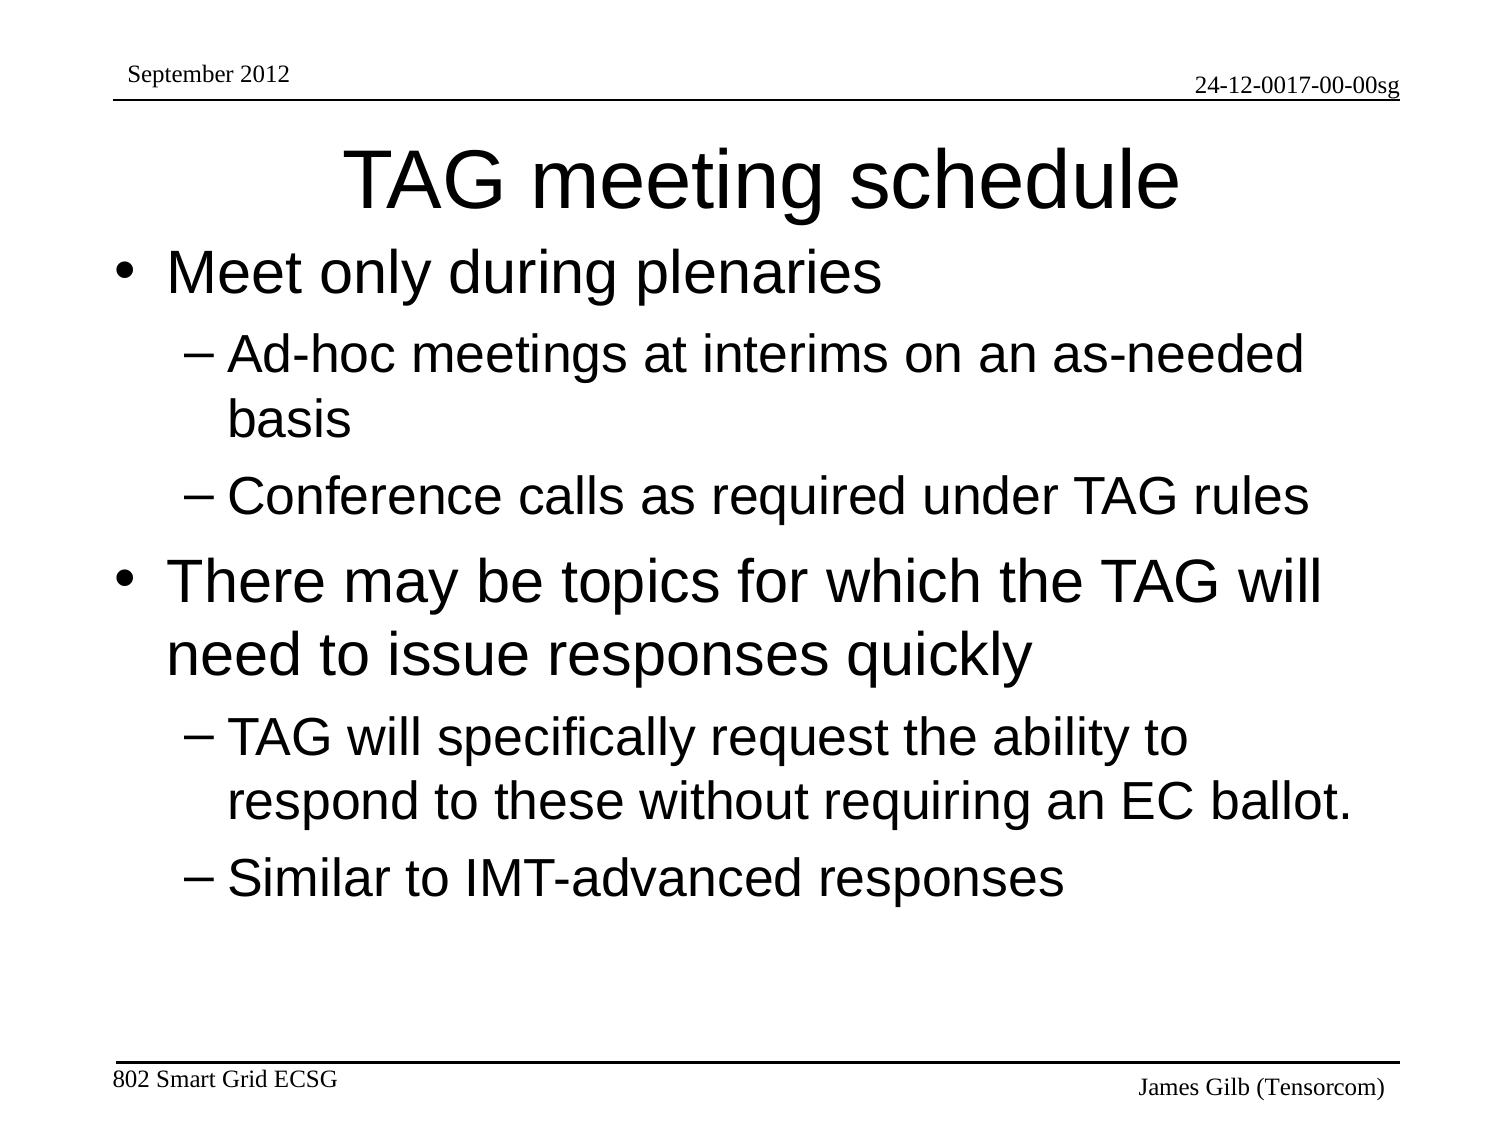

# TAG meeting schedule
Meet only during plenaries
Ad-hoc meetings at interims on an as-needed basis
Conference calls as required under TAG rules
There may be topics for which the TAG will need to issue responses quickly
TAG will specifically request the ability to respond to these without requiring an EC ballot.
Similar to IMT-advanced responses